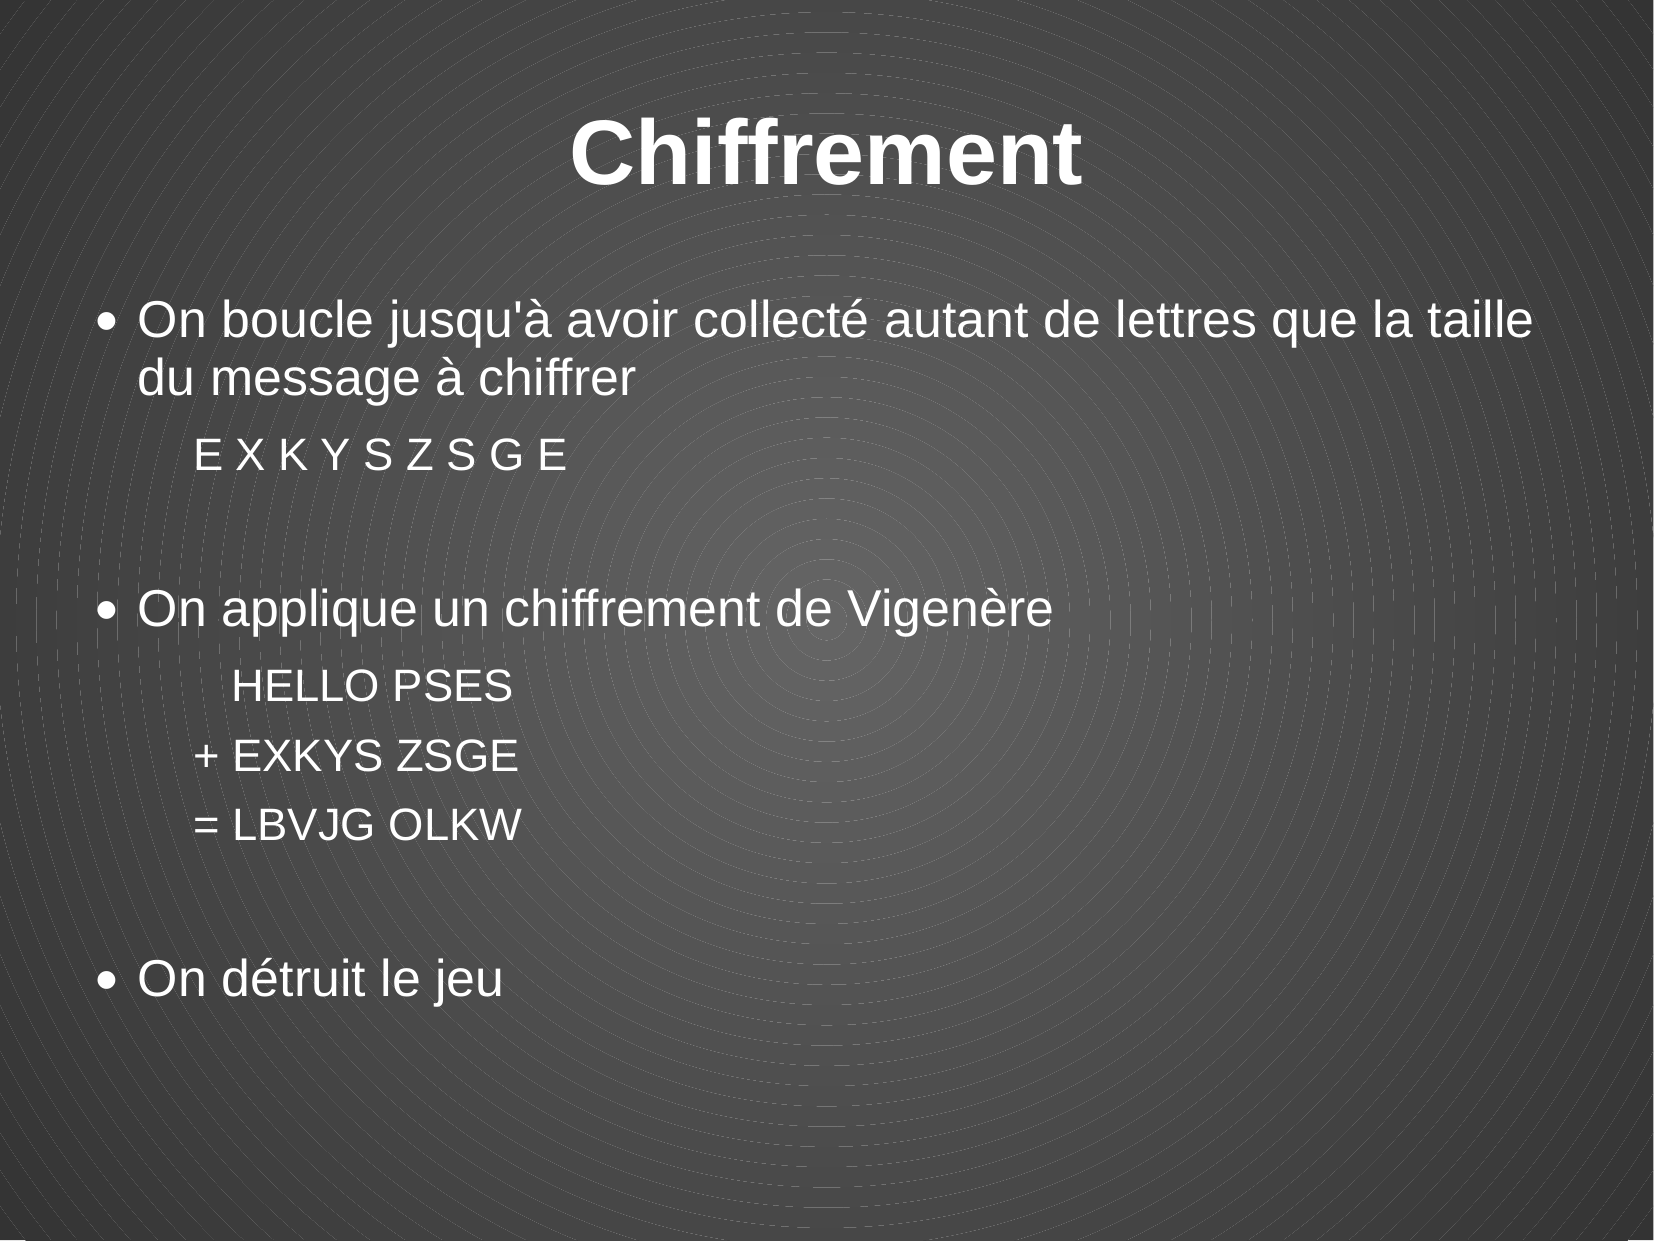

# Chiffrement
On boucle jusqu'à avoir collecté autant de lettres que la taille du message à chiffrer
E X K Y S Z S G E
On applique un chiffrement de Vigenère
 HELLO PSES
+ EXKYS ZSGE
= LBVJG OLKW
On détruit le jeu